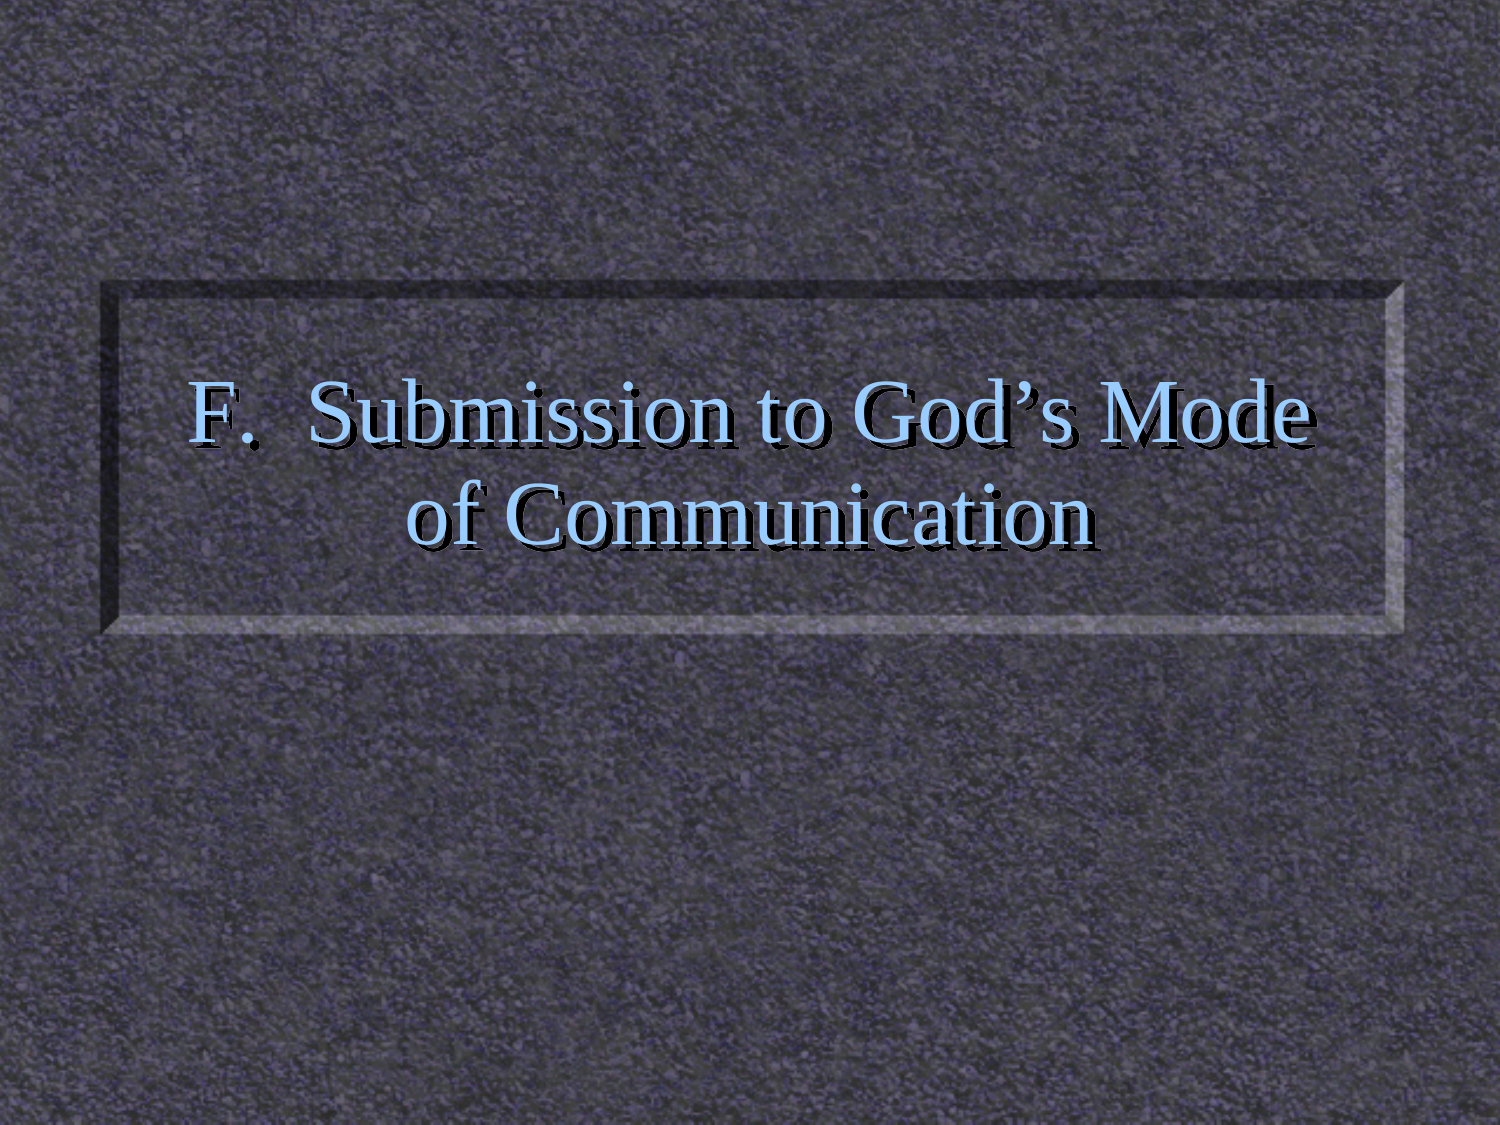

# F. Submission to God’s Mode of Communication